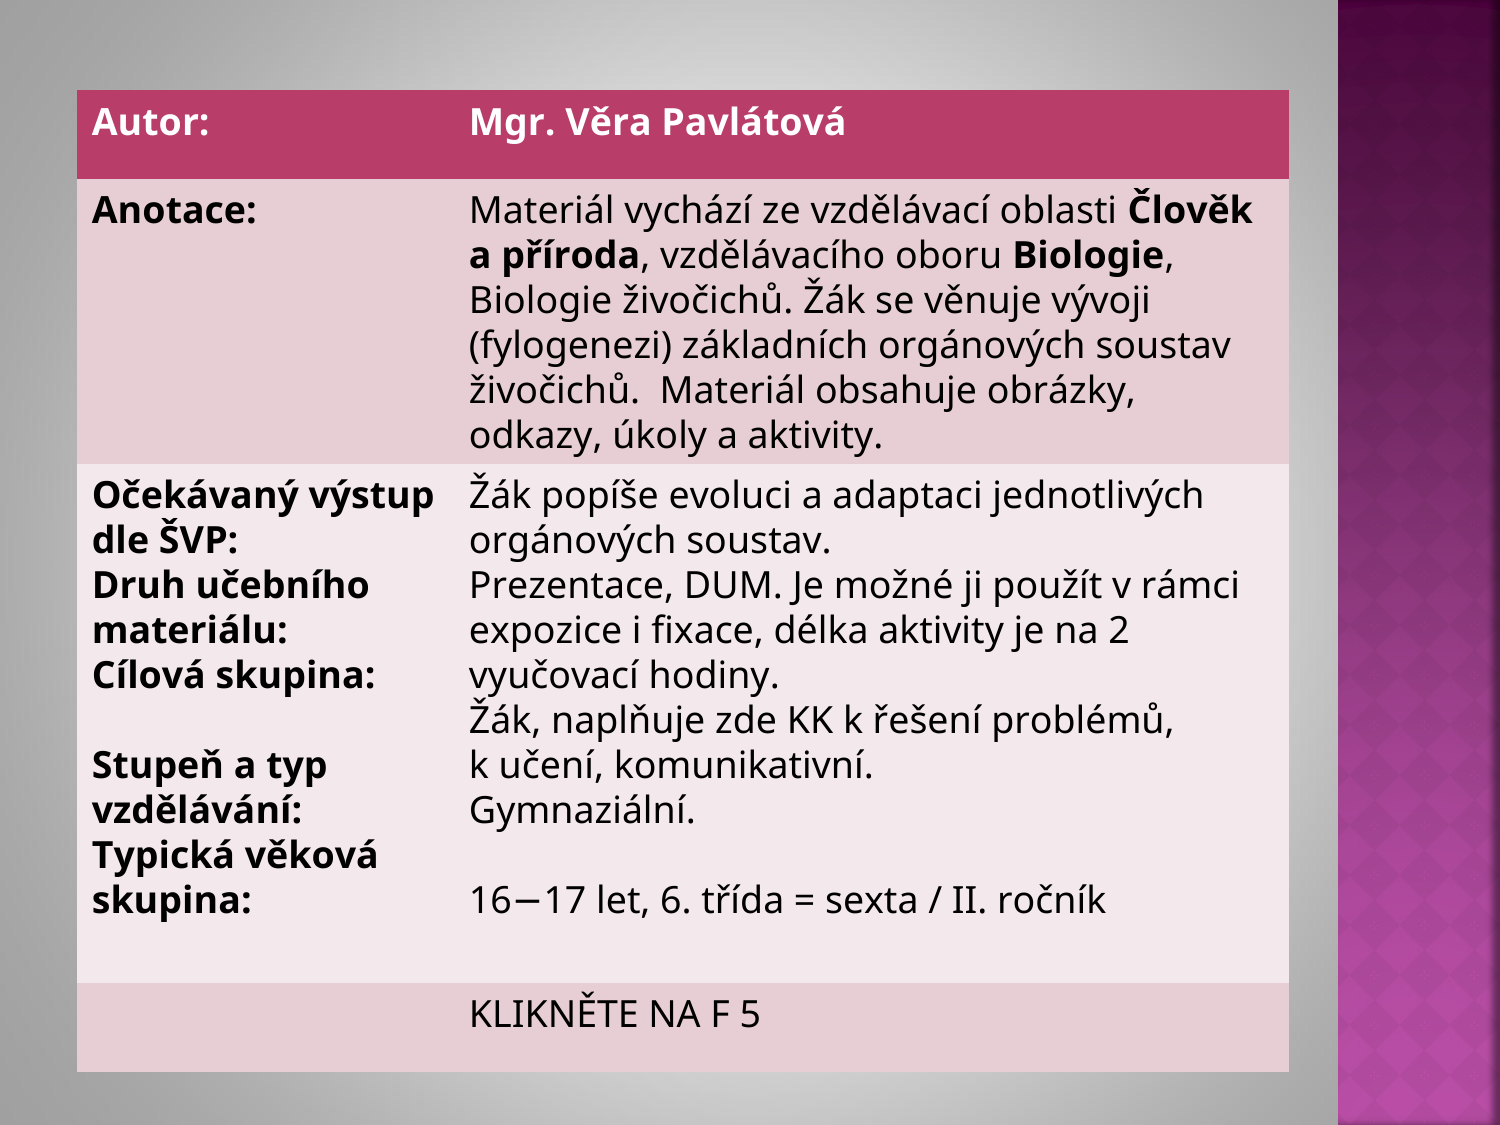

| Autor: | Mgr. Věra Pavlátová |
| --- | --- |
| Anotace: | Materiál vychází ze vzdělávací oblasti Člověk a příroda, vzdělávacího oboru Biologie, Biologie živočichů. Žák se věnuje vývoji (fylogenezi) základních orgánových soustav živočichů. Materiál obsahuje obrázky, odkazy, úkoly a aktivity. |
| Očekávaný výstup dle ŠVP: Druh učebního materiálu: Cílová skupina: Stupeň a typ vzdělávání: Typická věková skupina: | Žák popíše evoluci a adaptaci jednotlivých orgánových soustav. Prezentace, DUM. Je možné ji použít v rámci expozice i fixace, délka aktivity je na 2 vyučovací hodiny. Žák, naplňuje zde KK k řešení problémů, k učení, komunikativní. Gymnaziální. 16−17 let, 6. třída = sexta / II. ročník |
| | KLIKNĚTE NA F 5 |